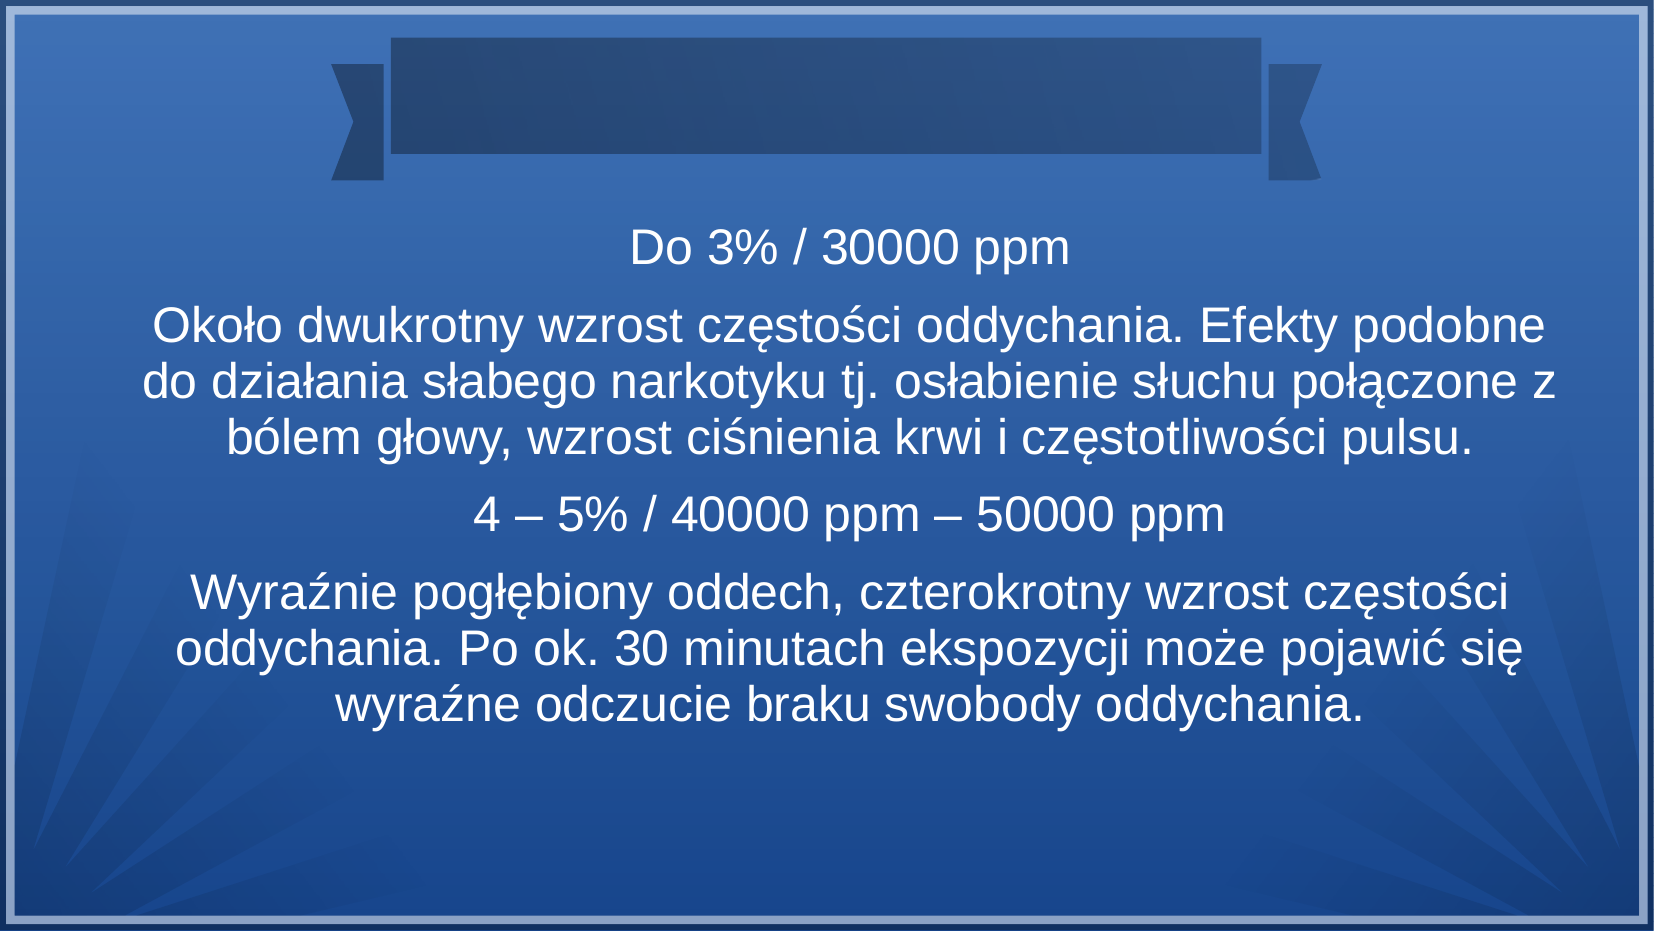

#
Do 3% / 30000 ppm
Około dwukrotny wzrost częstości oddychania. Efekty podobne do działania słabego narkotyku tj. osłabienie słuchu połączone z bólem głowy, wzrost ciśnienia krwi i częstotliwości pulsu.
4 – 5% / 40000 ppm – 50000 ppm
Wyraźnie pogłębiony oddech, czterokrotny wzrost częstości oddychania. Po ok. 30 minutach ekspozycji może pojawić się wyraźne odczucie braku swobody oddychania.